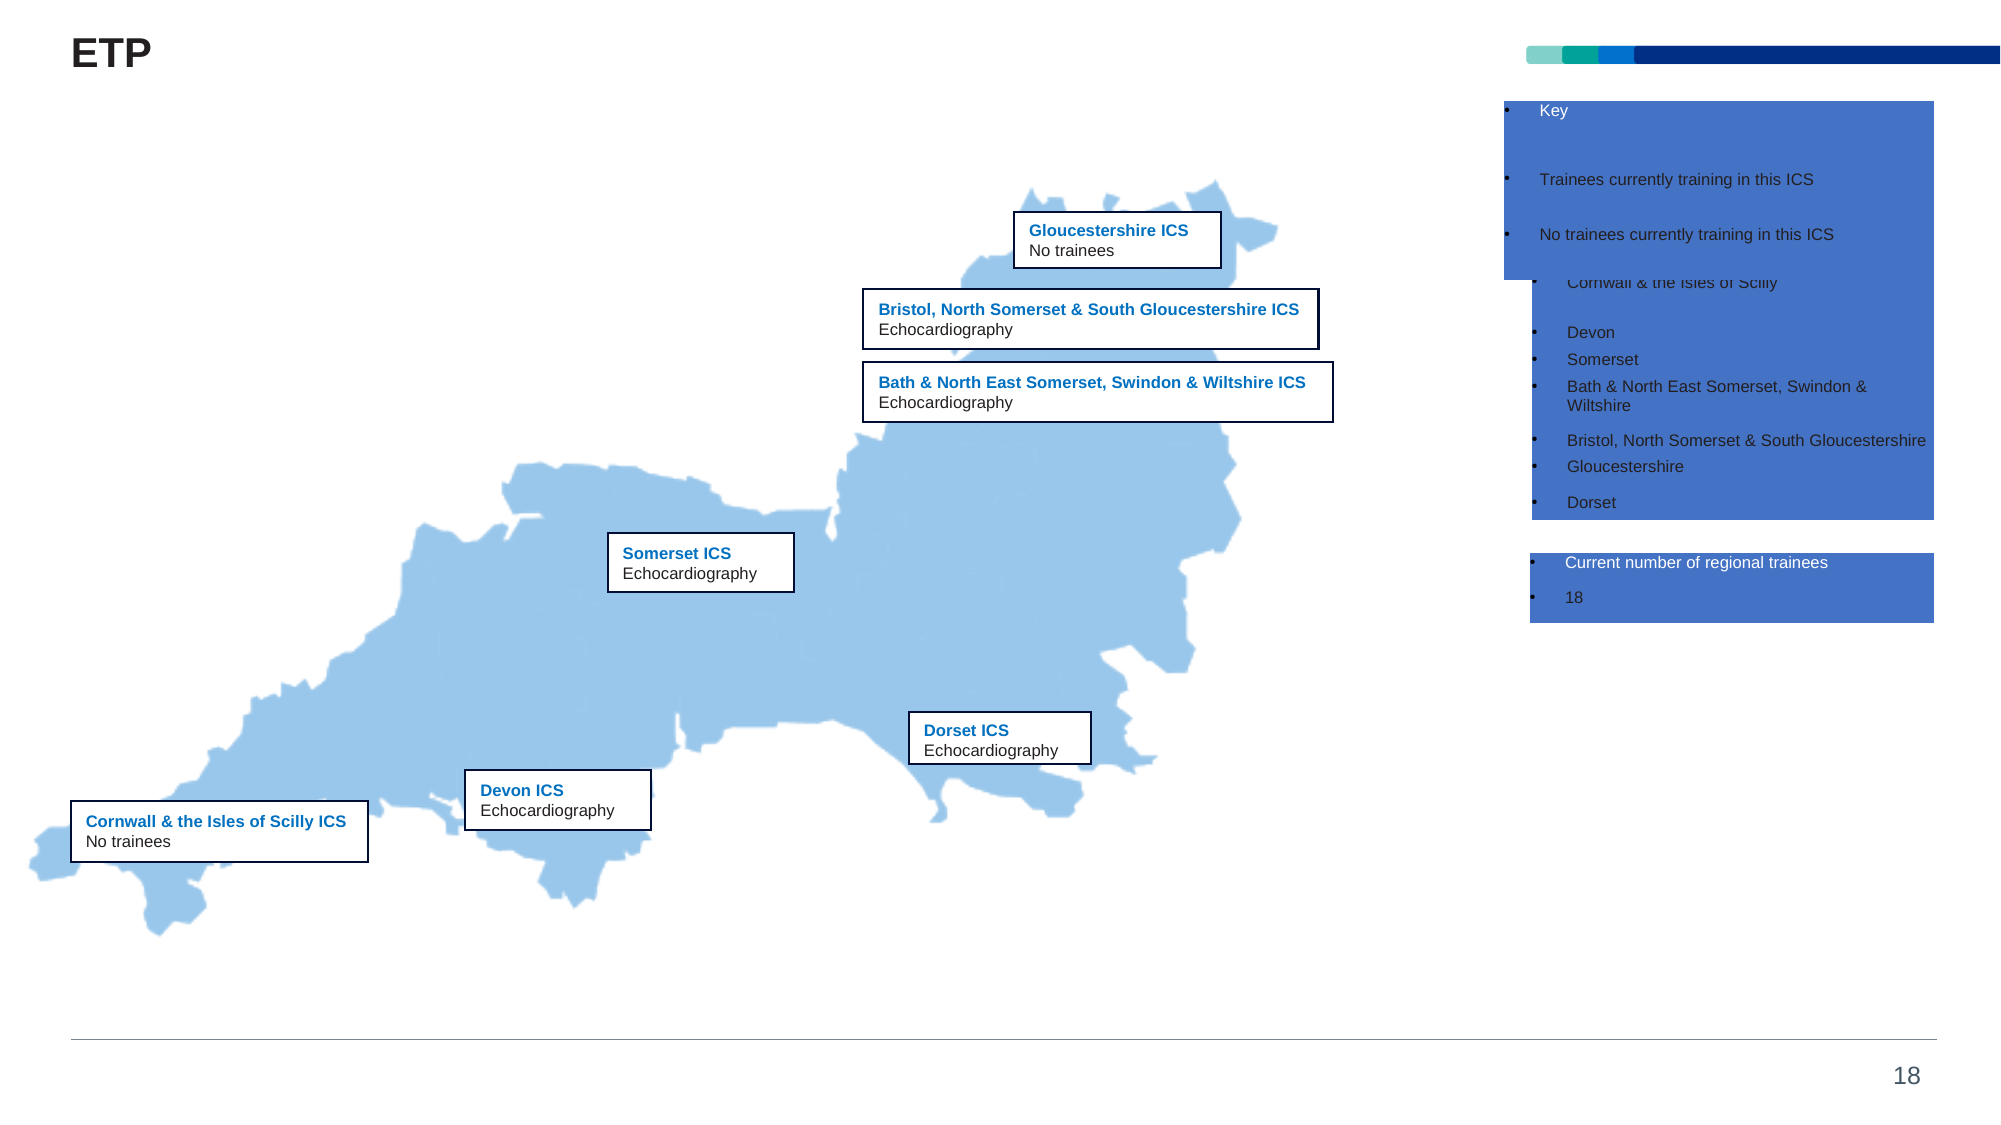

# ETP
| Key | |
| --- | --- |
| Trainees currently training in this ICS | |
| No trainees currently training in this ICS | |
Gloucestershire ICS
No trainees
| ICS |
| --- |
| Cornwall & the Isles of Scilly |
| Devon |
| Somerset |
| Bath & North East Somerset, Swindon & Wiltshire |
| Bristol, North Somerset & South Gloucestershire |
| Gloucestershire |
| Dorset |
Bristol, North Somerset & South Gloucestershire ICS
Echocardiography
Bath & North East Somerset, Swindon & Wiltshire ICS
Echocardiography
Somerset ICS
Echocardiography
| Current number of regional trainees |
| --- |
| 18 |
Dorset ICS
Echocardiography
Devon ICS
Echocardiography
Cornwall & the Isles of Scilly ICS
No trainees